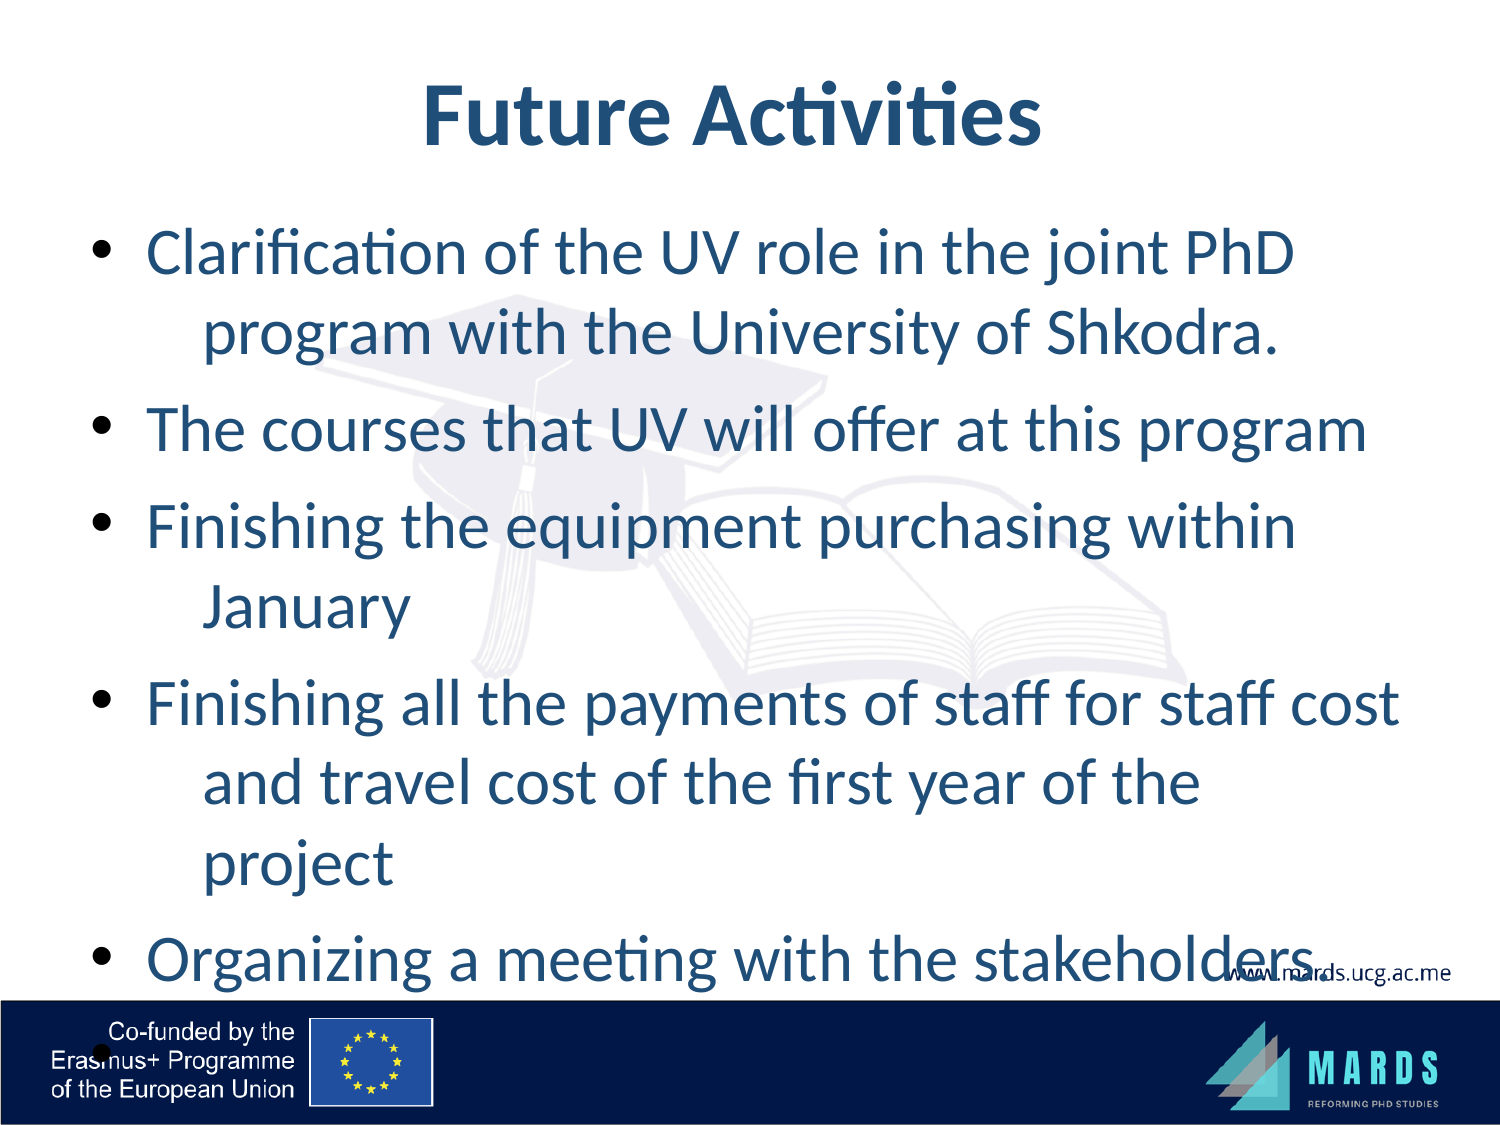

# Future Activities
Clarification of the UV role in the joint PhD program with the University of Shkodra.
The courses that UV will offer at this program
Finishing the equipment purchasing within January
Finishing all the payments of staff for staff cost and travel cost of the first year of the project
Organizing a meeting with the stakeholders.